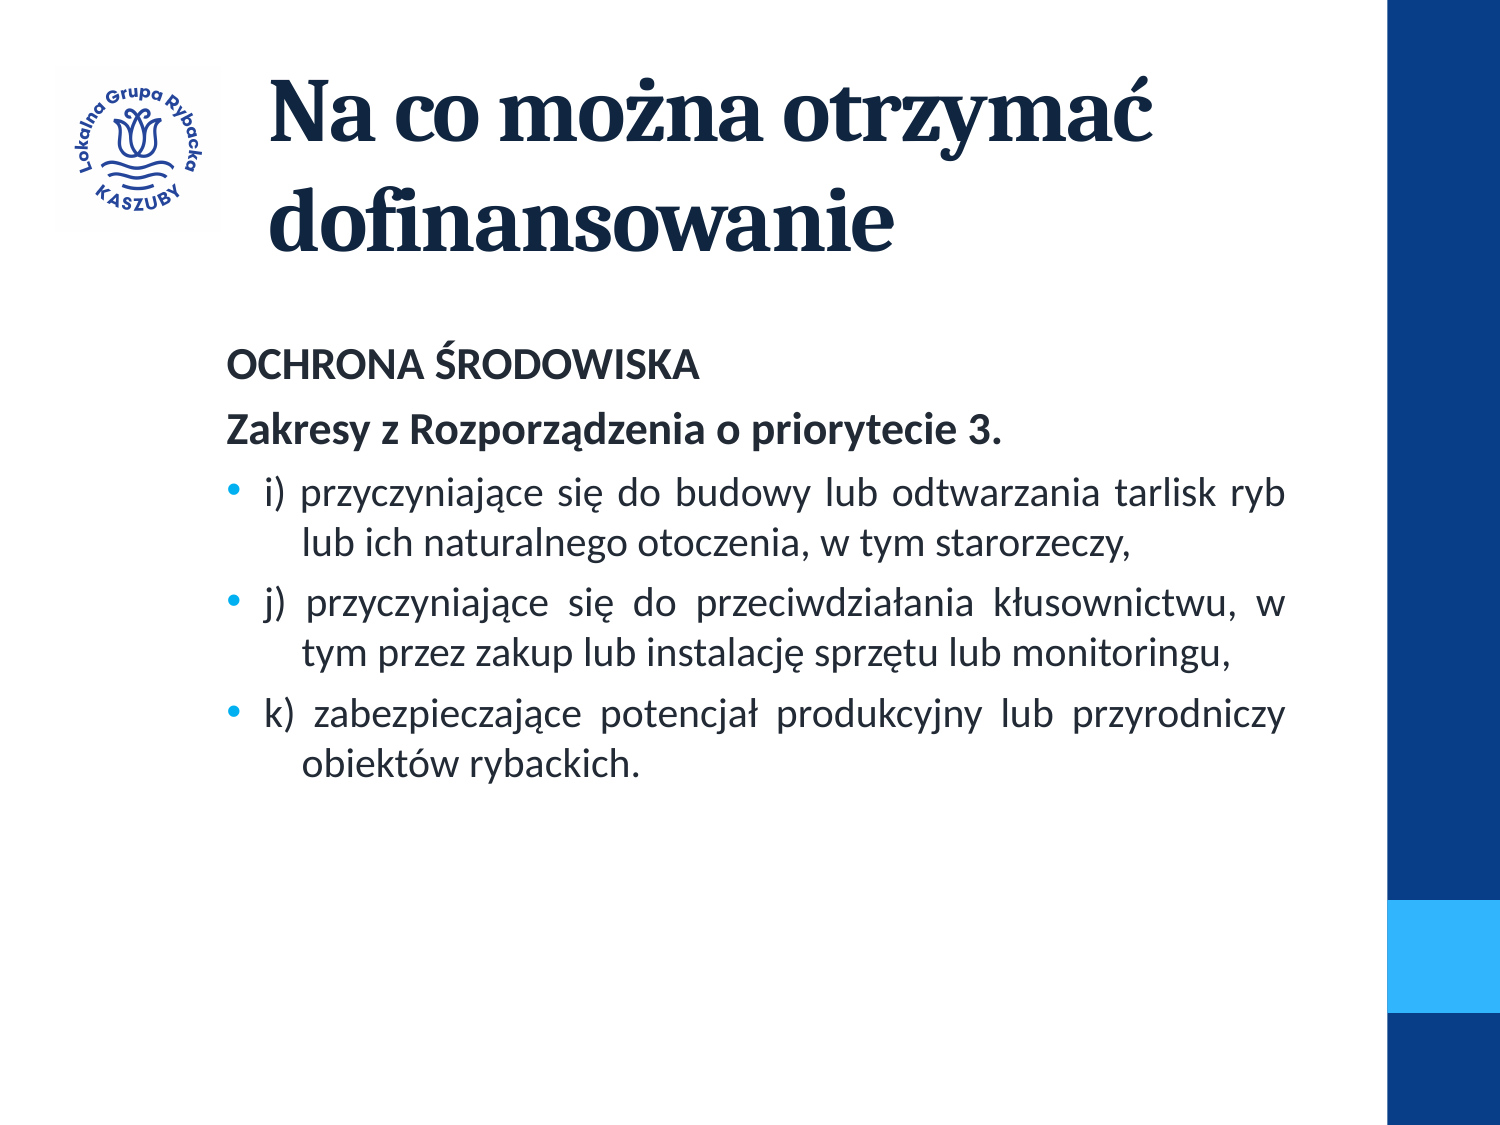

# Na co można otrzymać dofinansowanie
OCHRONA ŚRODOWISKA
Zakresy z Rozporządzenia o priorytecie 3.
i) przyczyniające się do budowy lub odtwarzania tarlisk ryb lub ich naturalnego otoczenia, w tym starorzeczy,
j) przyczyniające się do przeciwdziałania kłusownictwu, w tym przez zakup lub instalację sprzętu lub monitoringu,
k) zabezpieczające potencjał produkcyjny lub przyrodniczy obiektów rybackich.